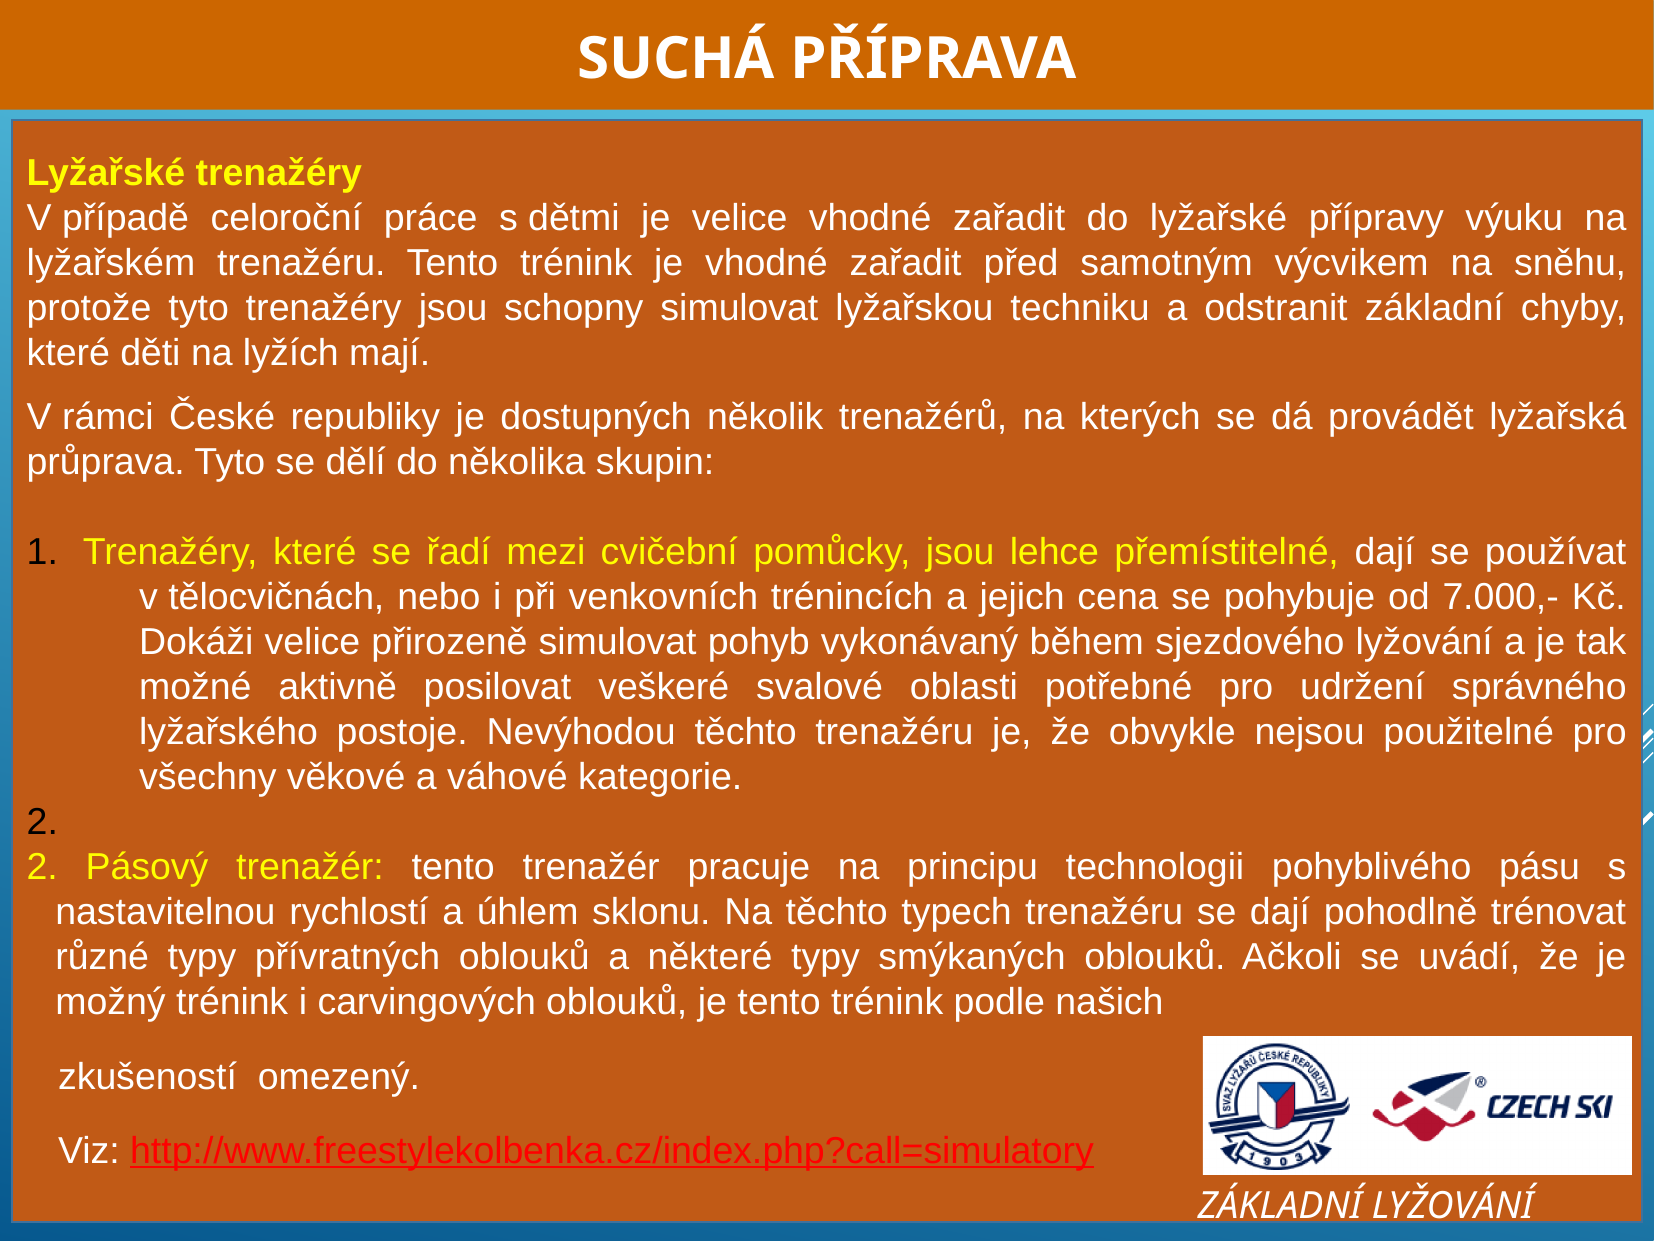

# Suchá příprava
Lyžařské trenažéry
V případě celoroční práce s dětmi je velice vhodné zařadit do lyžařské přípravy výuku na lyžařském trenažéru. Tento trénink je vhodné zařadit před samotným výcvikem na sněhu, protože tyto trenažéry jsou schopny simulovat lyžařskou techniku a odstranit základní chyby, které děti na lyžích mají.
V rámci České republiky je dostupných několik trenažérů, na kterých se dá provádět lyžařská průprava. Tyto se dělí do několika skupin:
Trenažéry, které se řadí mezi cvičební pomůcky, jsou lehce přemístitelné, dají se používat v tělocvičnách, nebo i při venkovních trénincích a jejich cena se pohybuje od 7.000,- Kč. Dokáži velice přirozeně simulovat pohyb vykonávaný během sjezdového lyžování a je tak možné aktivně posilovat veškeré svalové oblasti potřebné pro udržení správného lyžařského postoje. Nevýhodou těchto trenažéru je, že obvykle nejsou použitelné pro všechny věkové a váhové kategorie.
2. Pásový trenažér: tento trenažér pracuje na principu technologii pohyblivého pásu s nastavitelnou rychlostí a úhlem sklonu. Na těchto typech trenažéru se dají pohodlně trénovat různé typy přívratných oblouků a některé typy smýkaných oblouků. Ačkoli se uvádí, že je možný trénink i carvingových oblouků, je tento trénink podle našich
 zkušeností omezený.
 Viz: http://www.freestylekolbenka.cz/index.php?call=simulatory
ZÁKLADNÍ LYŽOVÁNÍ